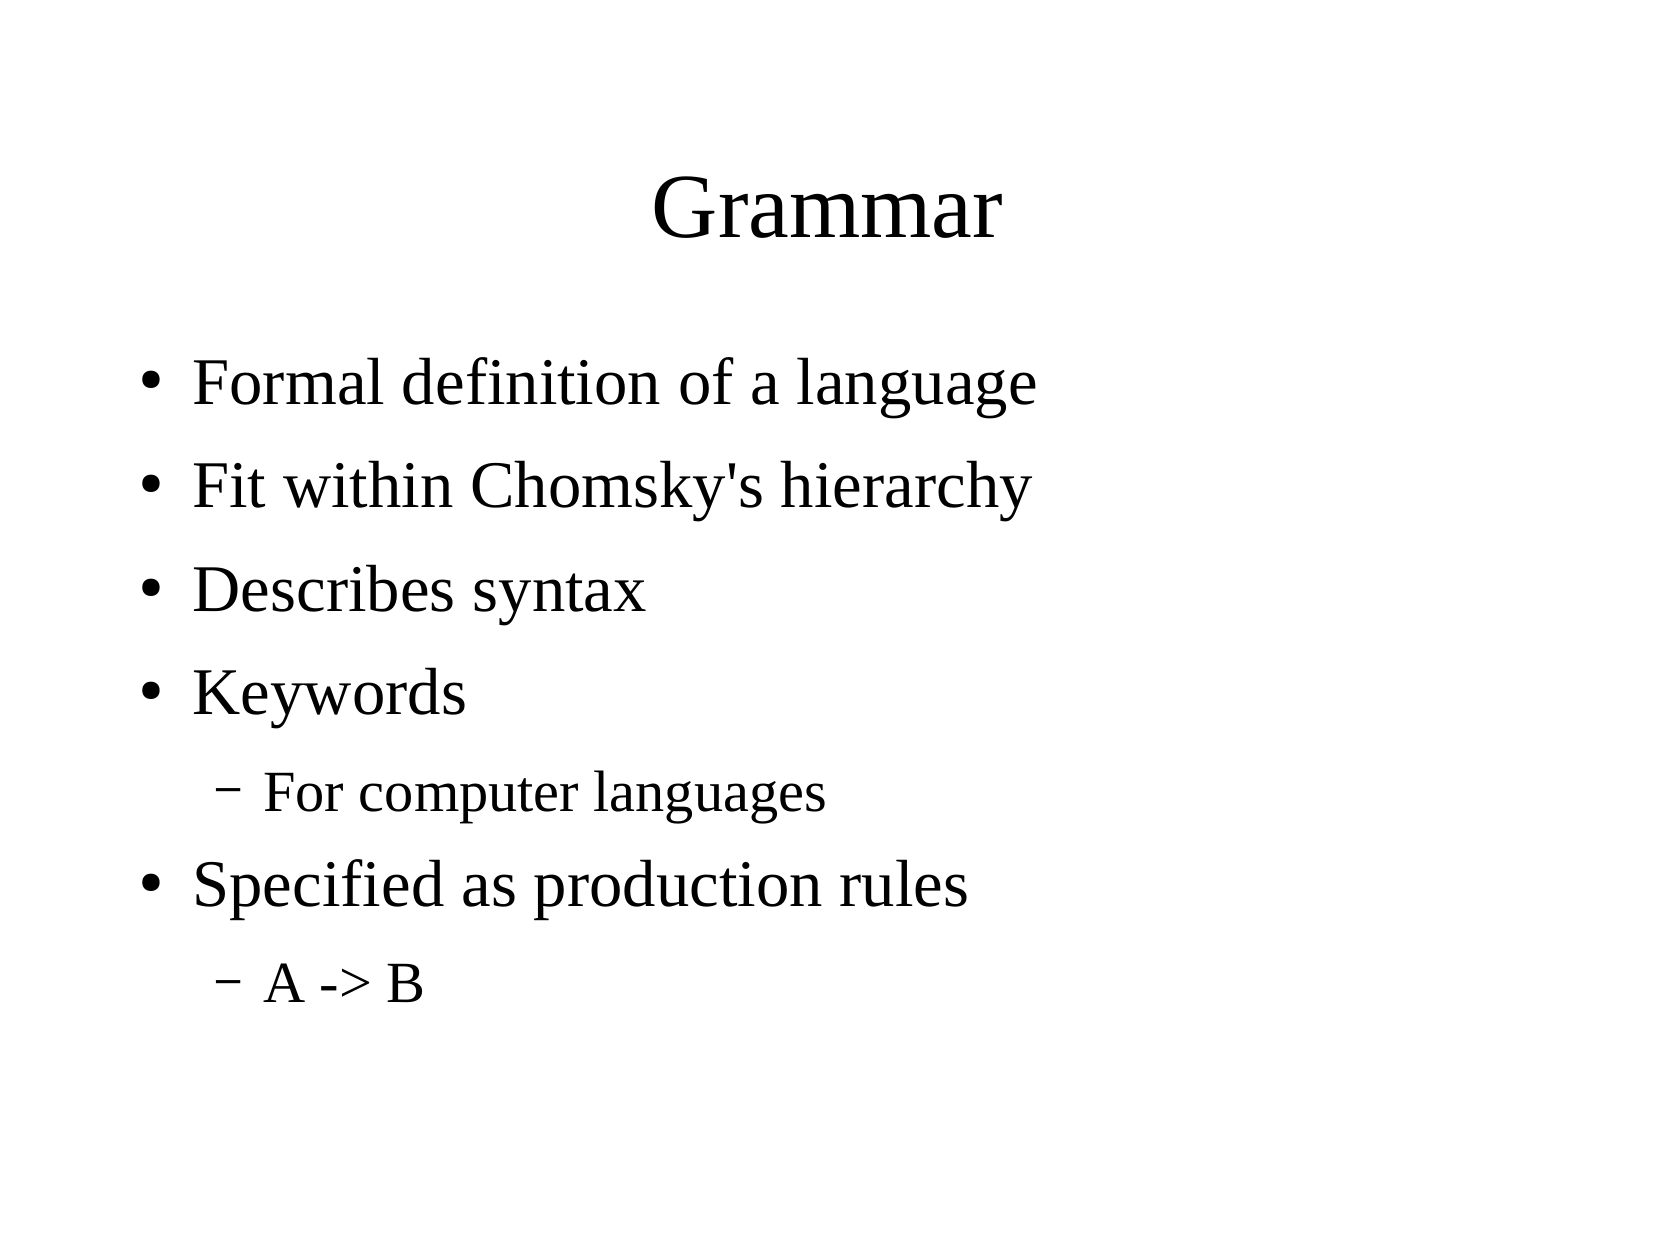

# Grammar
Formal definition of a language
Fit within Chomsky's hierarchy
Describes syntax
Keywords
For computer languages
Specified as production rules
A -> B